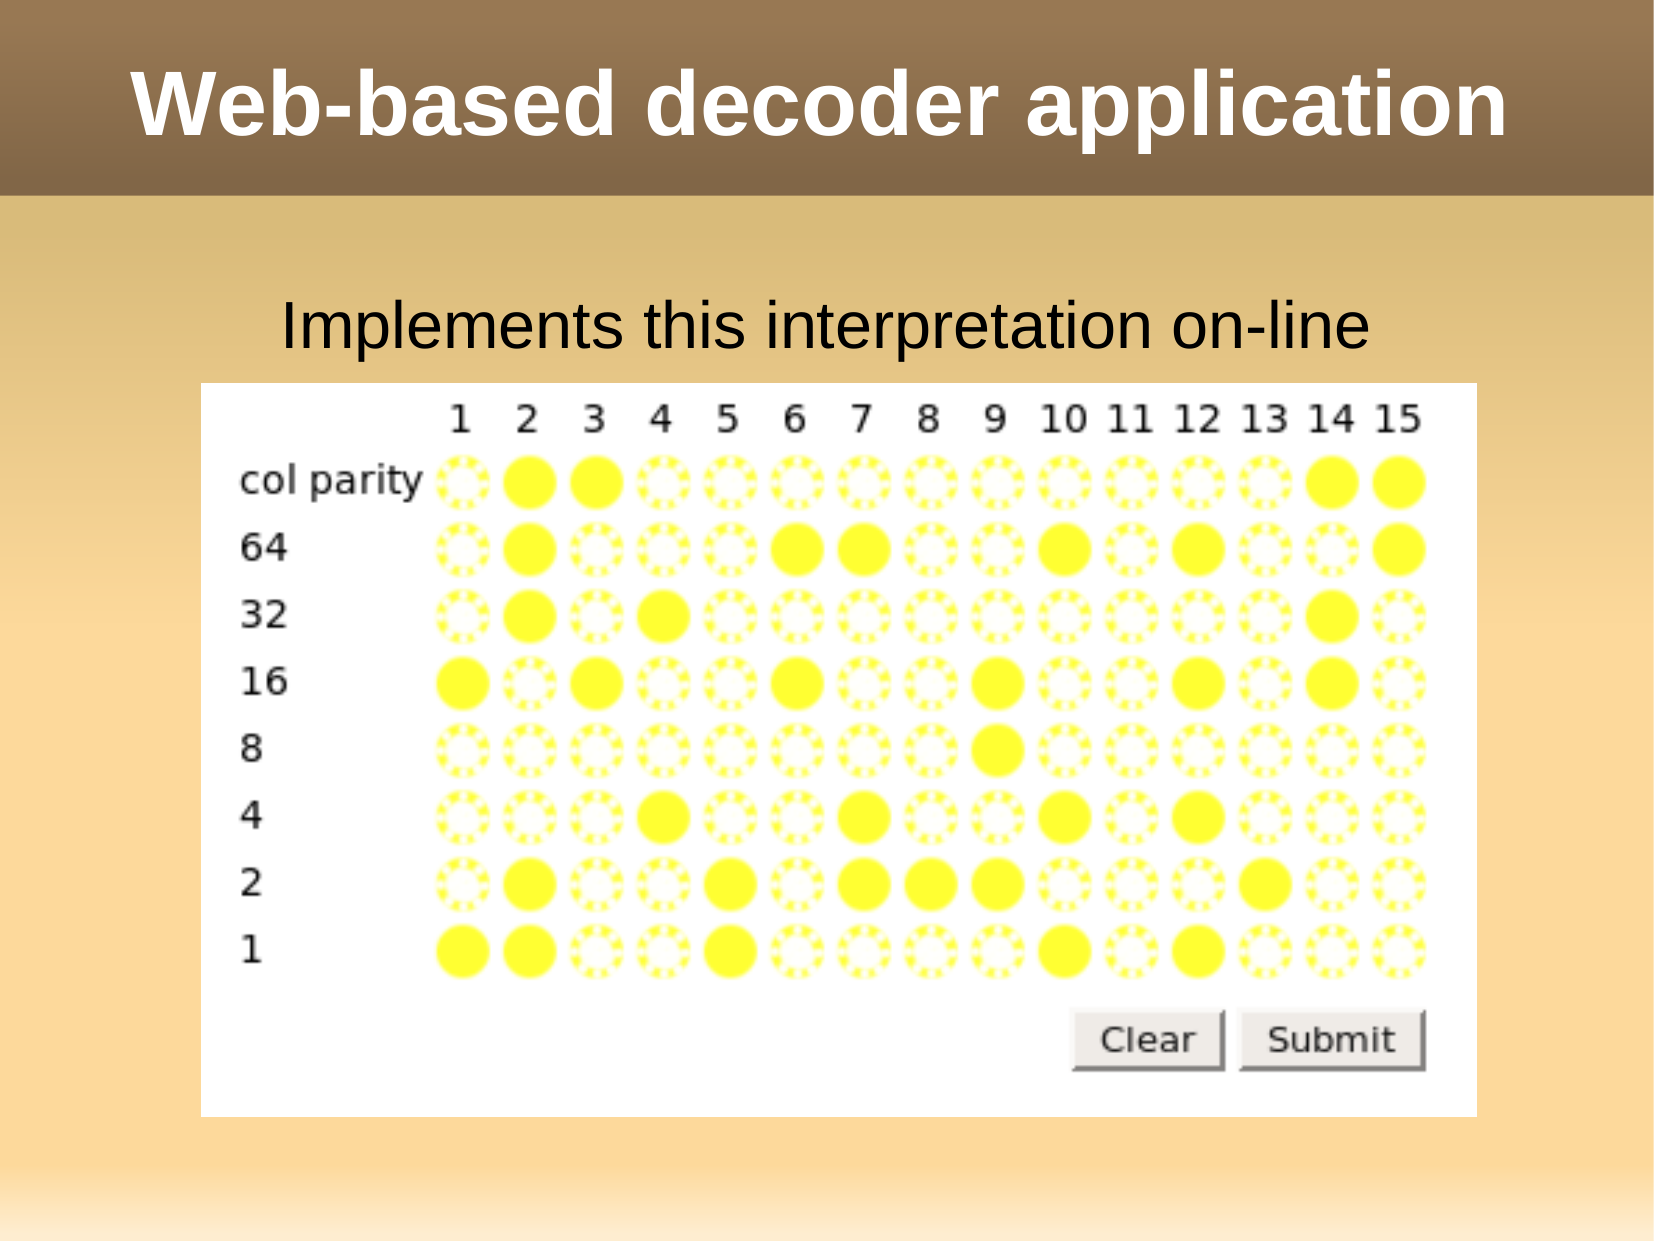

# Web-based decoder application
Implements this interpretation on-line